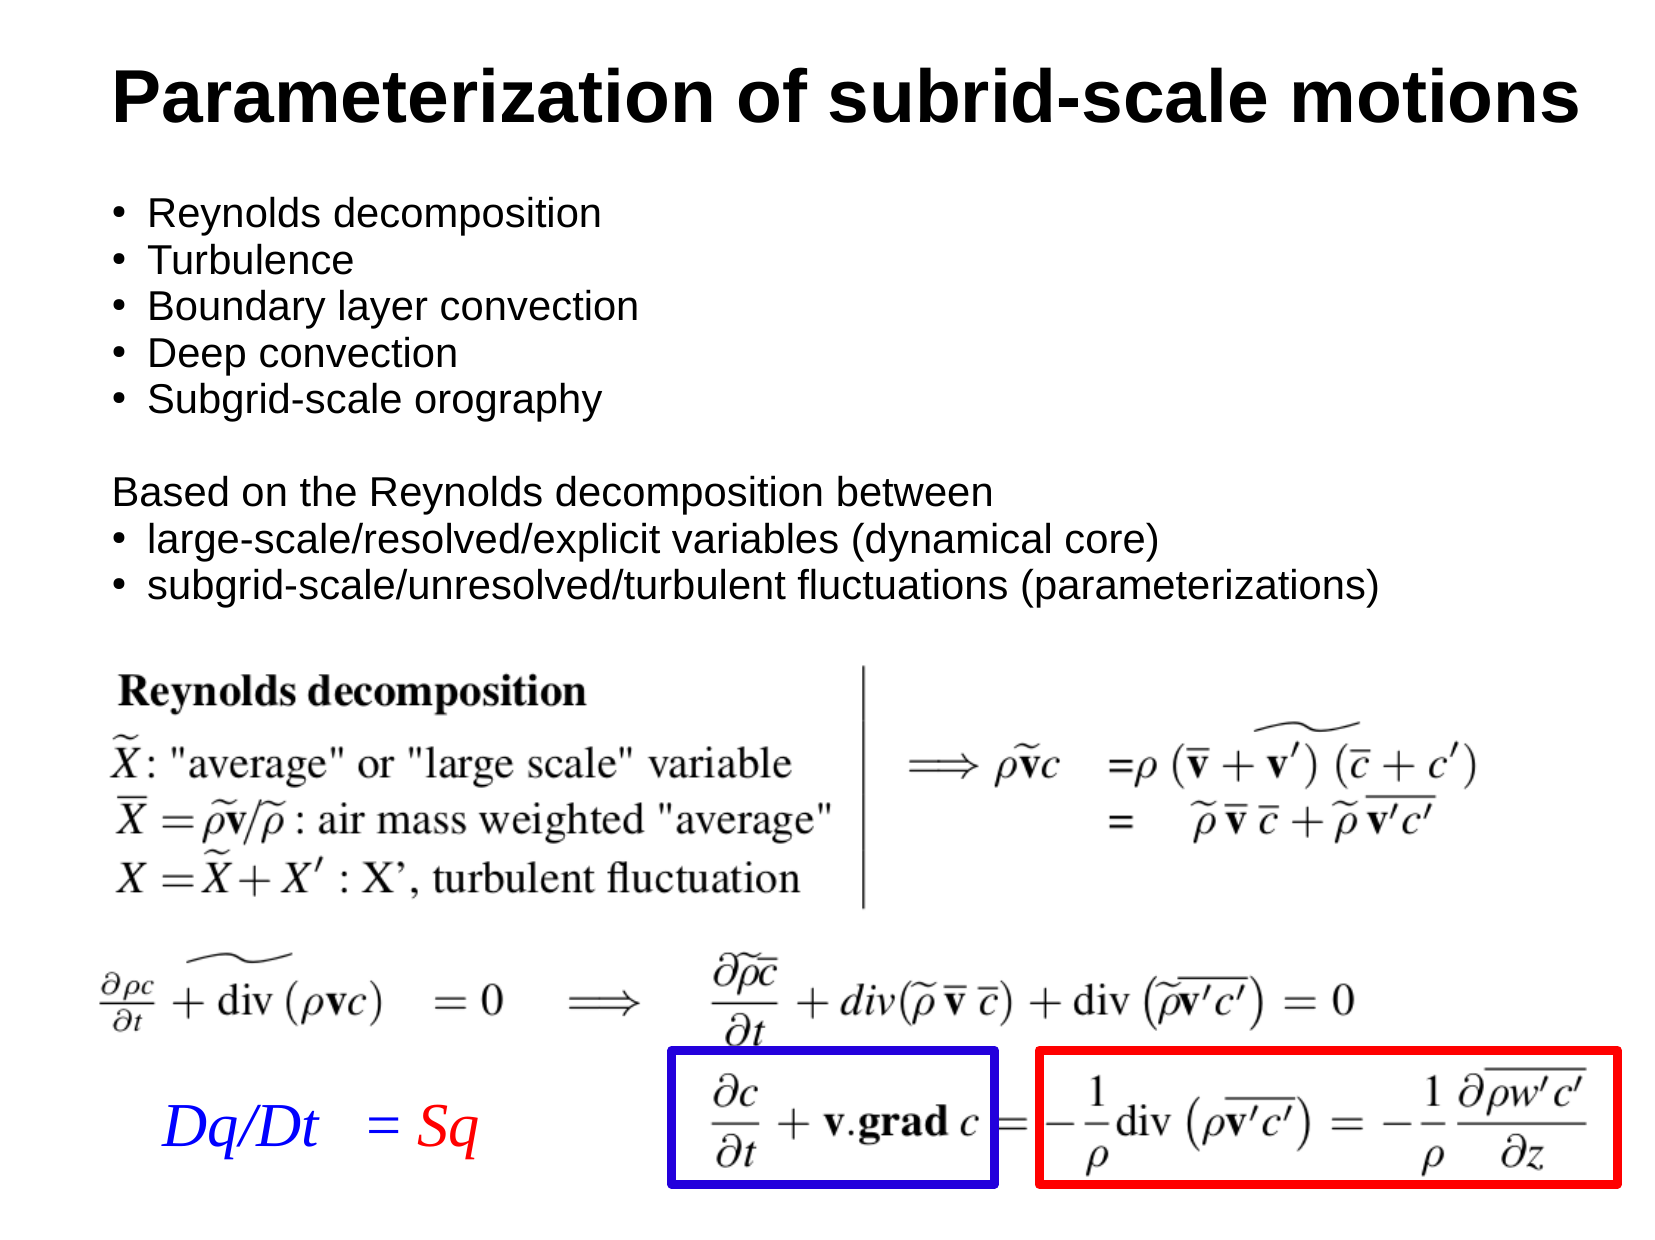

Parameterization of subrid-scale motions
Reynolds decomposition
Turbulence
Boundary layer convection
Deep convection
Subgrid-scale orography
Based on the Reynolds decomposition between
large-scale/resolved/explicit variables (dynamical core)
subgrid-scale/unresolved/turbulent fluctuations (parameterizations)
Dq/Dt = Sq